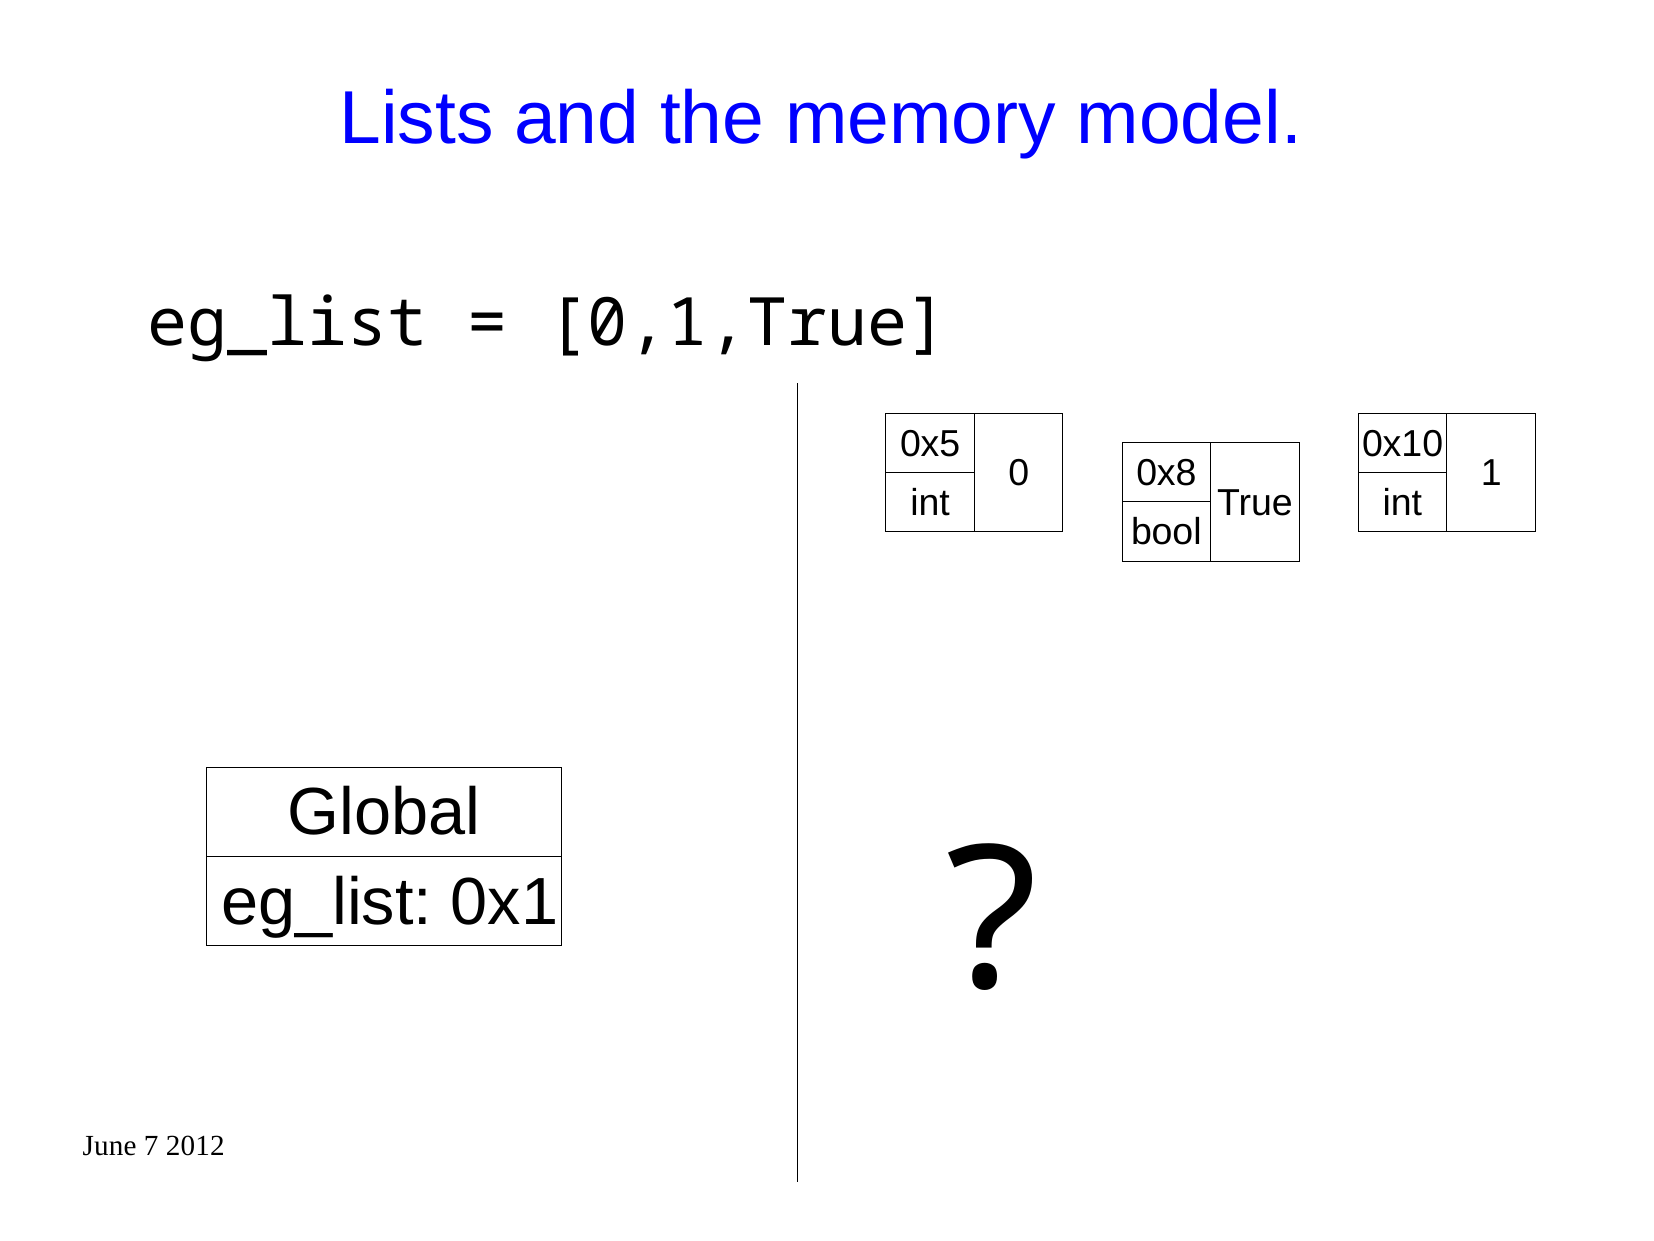

# Lists and the memory model.
eg_list = [0,1,True]
0x5
0
0x10
1
0x8
True
int
int
bool
Global
?
eg_list: 0x1
June 7 2012